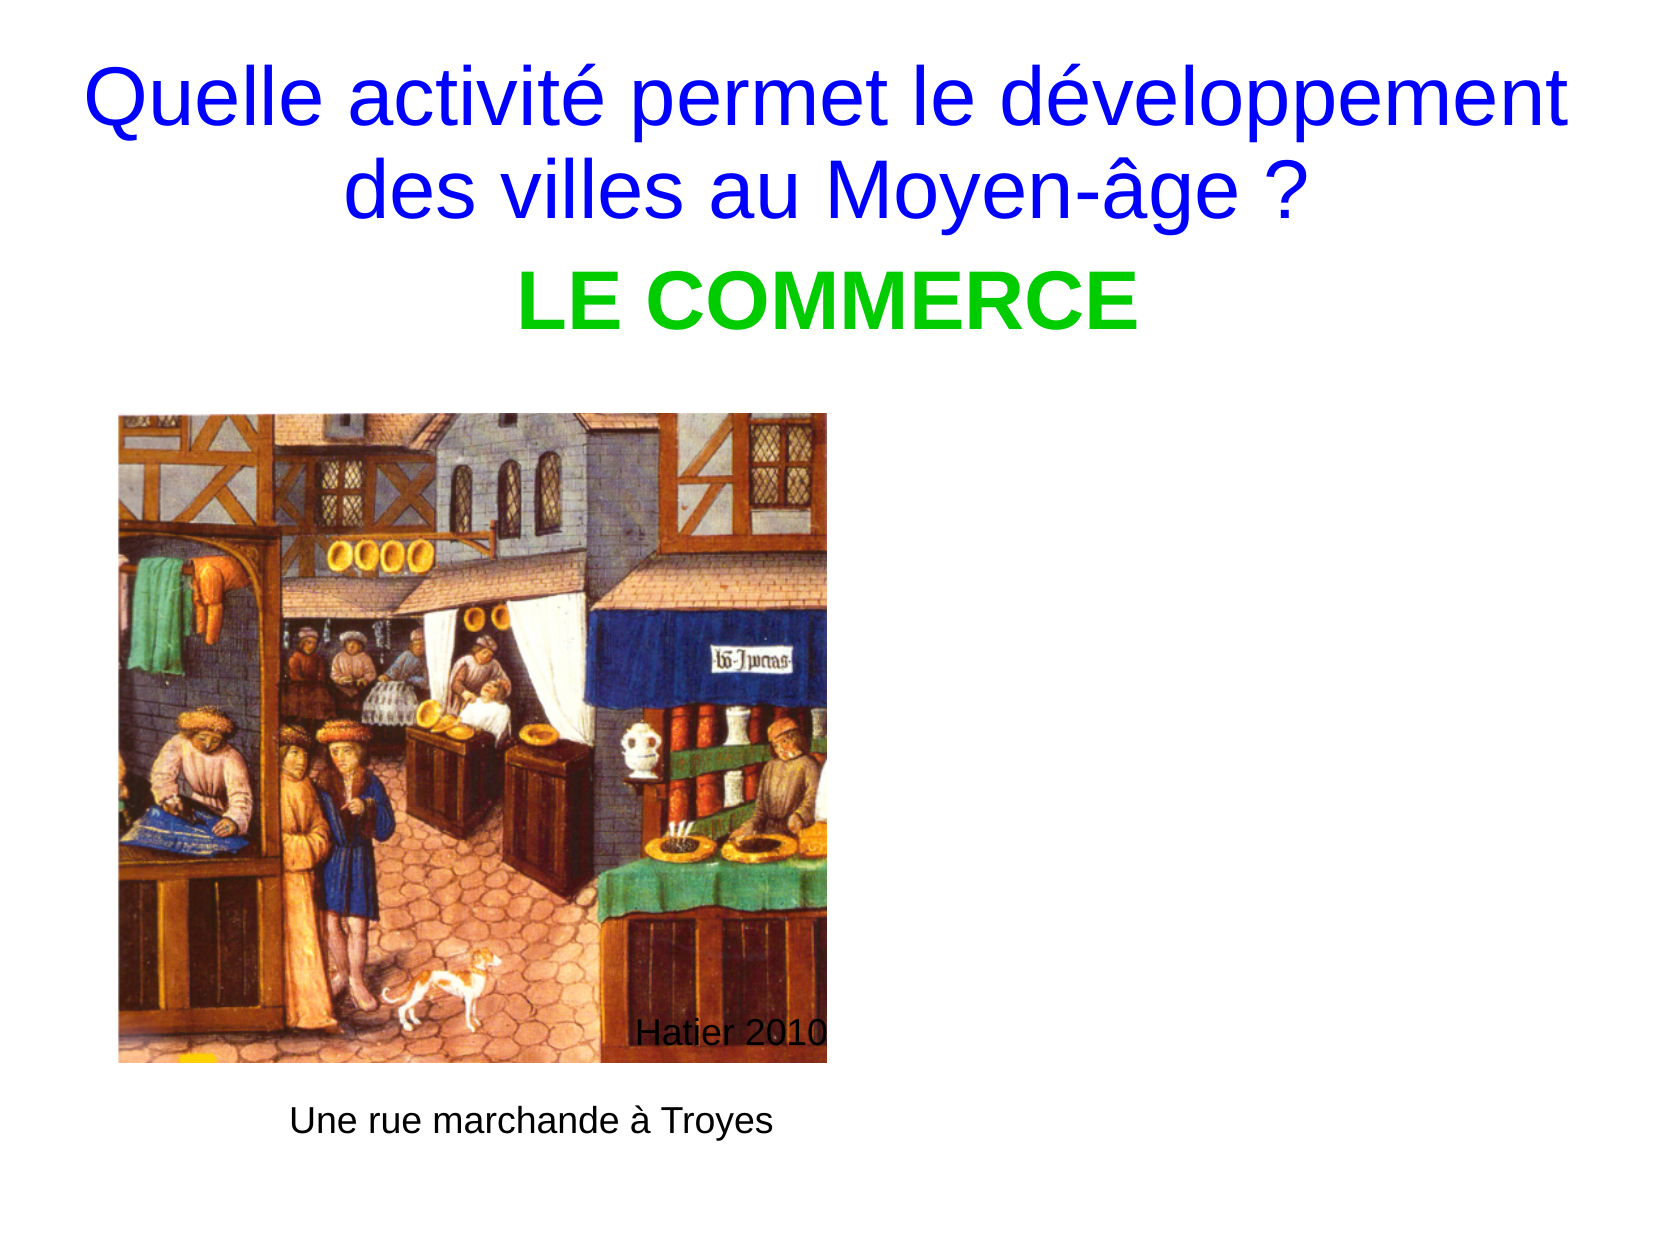

# Quelle activité permet le développement des villes au Moyen-âge ?
LE COMMERCE
Hatier 2010
Une rue marchande à Troyes